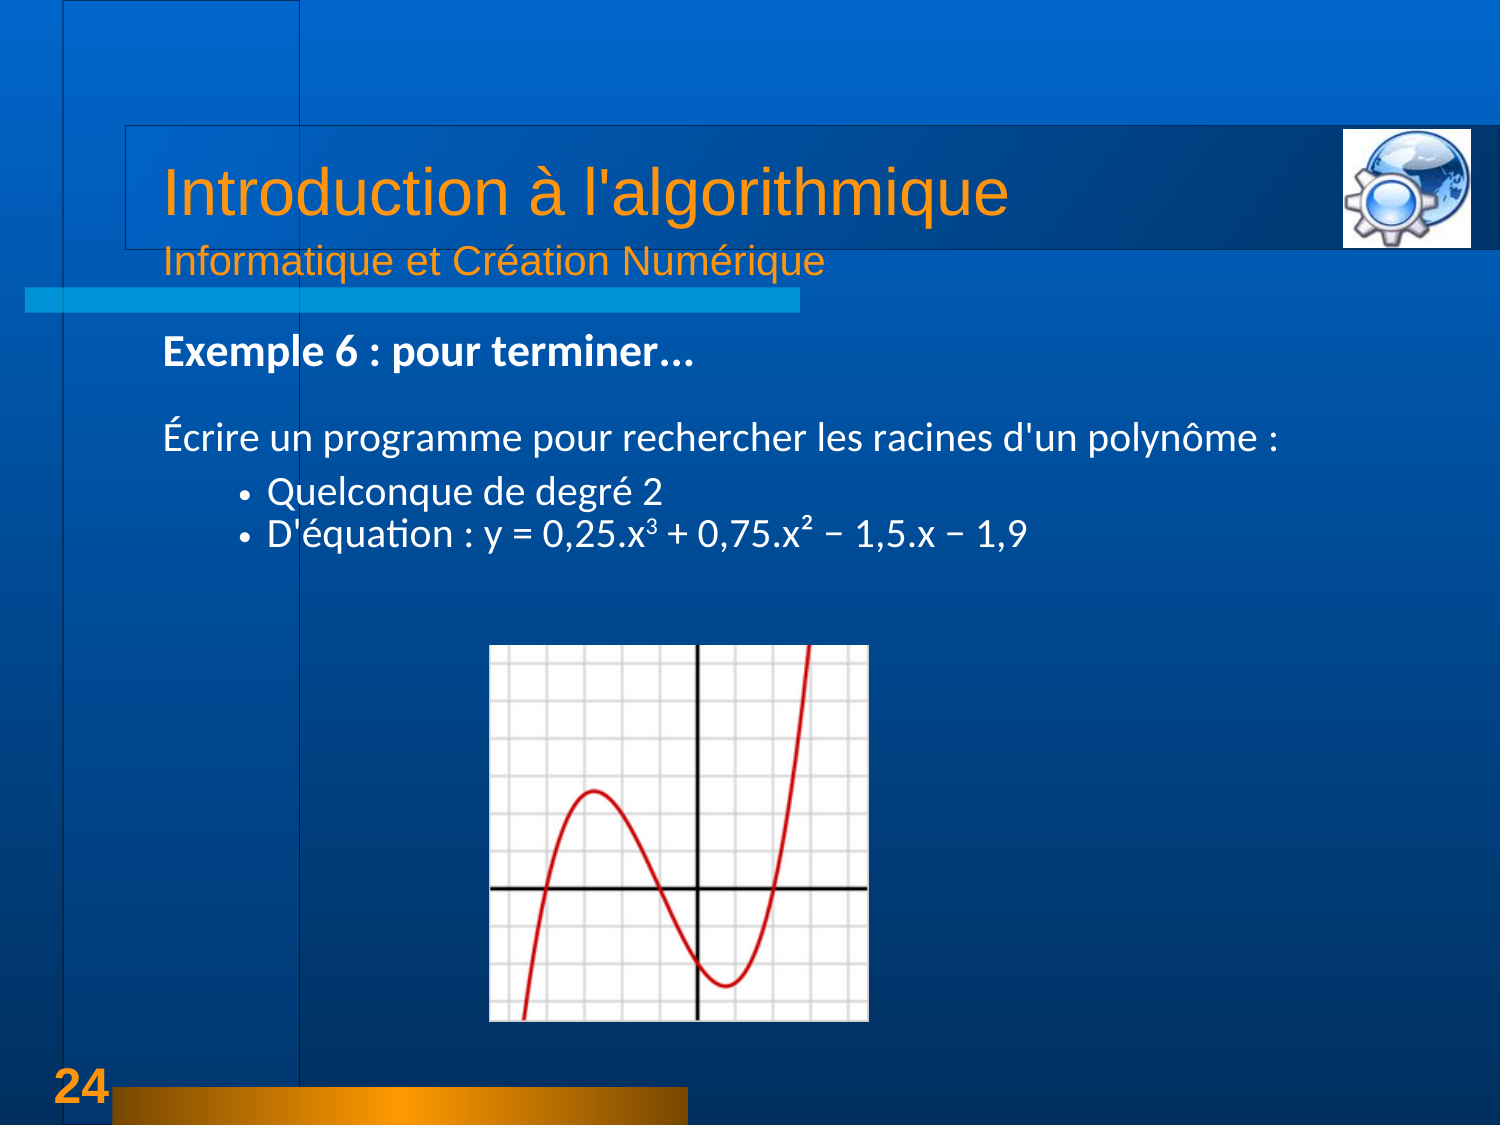

Exemple 6 : pour terminer...
Écrire un programme pour rechercher les racines d'un polynôme :
Quelconque de degré 2
D'équation : y = 0,25.x3 + 0,75.x² − 1,5.x − 1,9